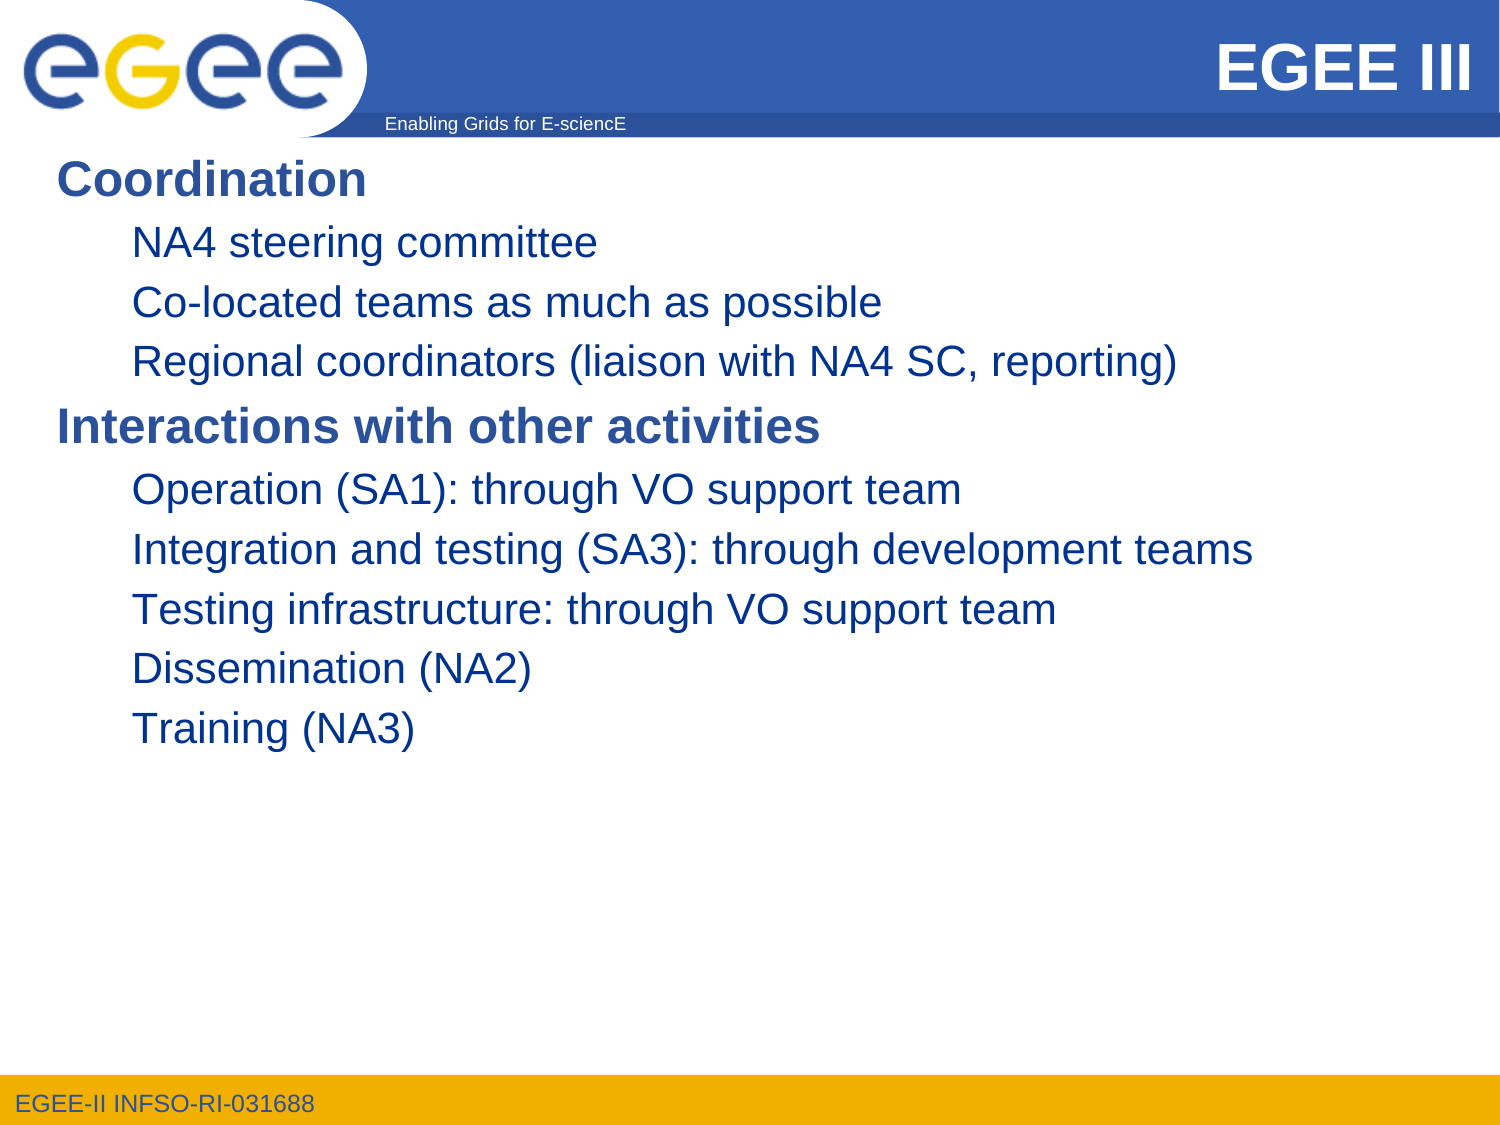

# EGEE III
Coordination
NA4 steering committee
Co-located teams as much as possible
Regional coordinators (liaison with NA4 SC, reporting)
Interactions with other activities
Operation (SA1): through VO support team
Integration and testing (SA3): through development teams
Testing infrastructure: through VO support team
Dissemination (NA2)
Training (NA3)